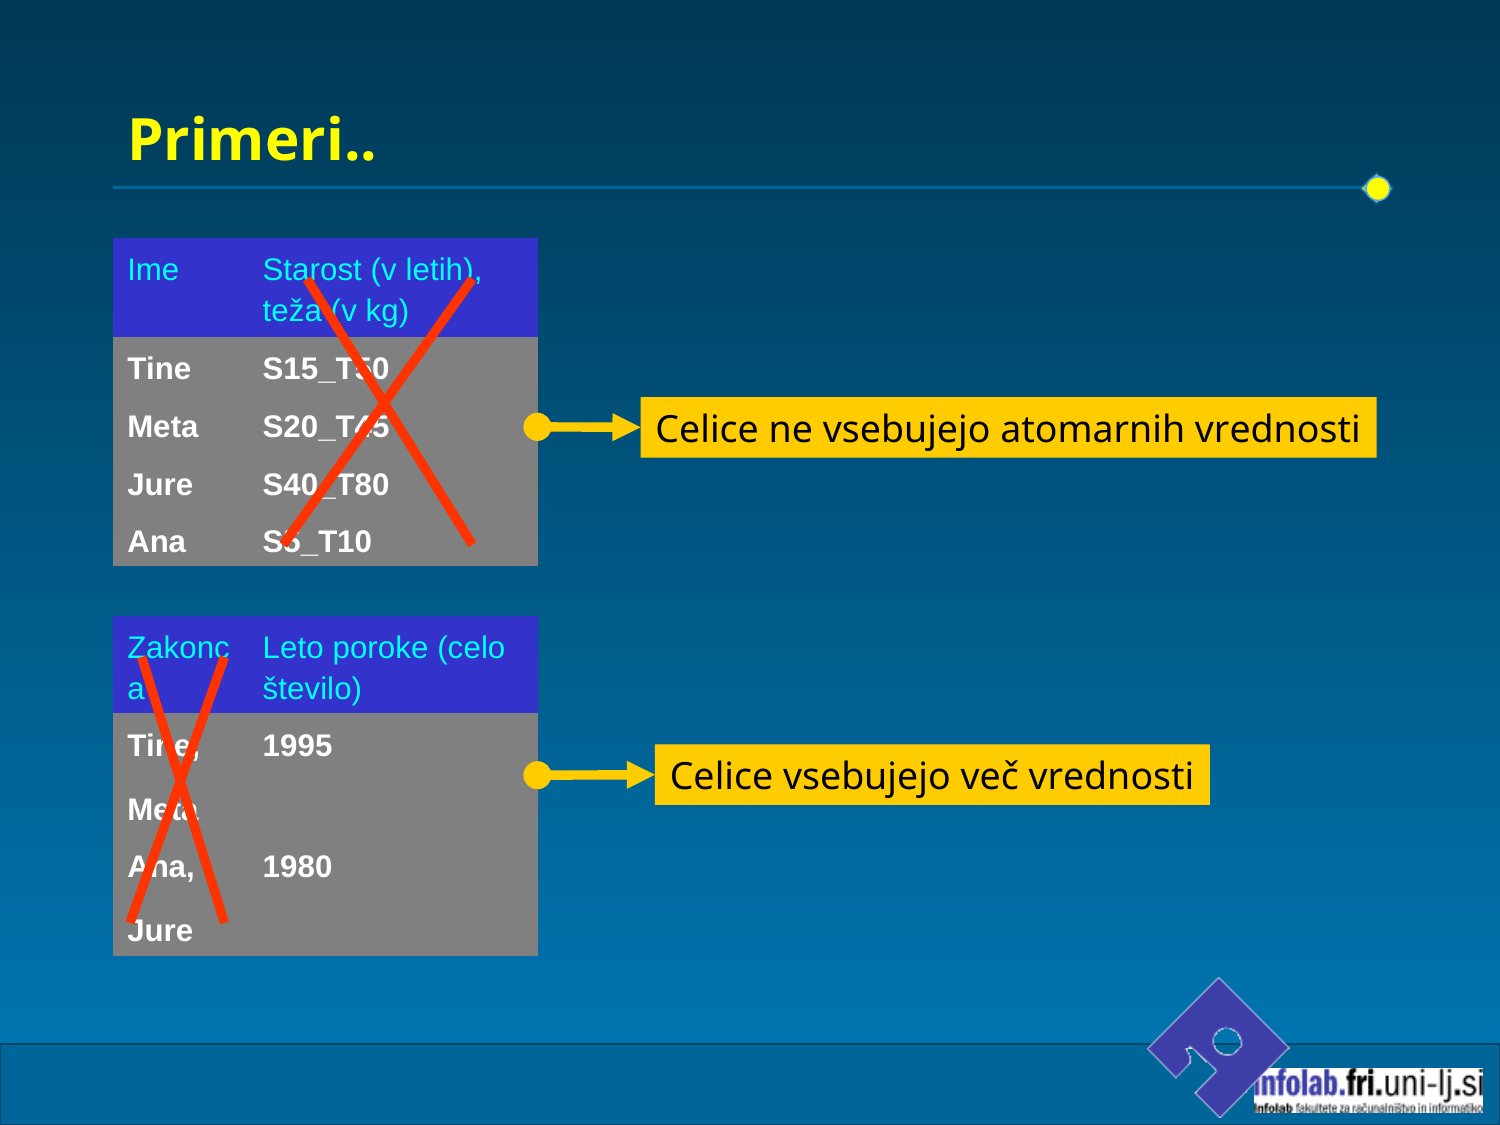

# Primeri..
| Ime | Starost (v letih), teža (v kg) |
| --- | --- |
| Tine | S15\_T50 |
| Meta | S20\_T45 |
| Jure | S40\_T80 |
| Ana | S5\_T10 |
Celice ne vsebujejo atomarnih vrednosti
| Zakonca | Leto poroke (celo število) |
| --- | --- |
| Tine, Meta | 1995 |
| Ana, Jure | 1980 |
Celice vsebujejo več vrednosti